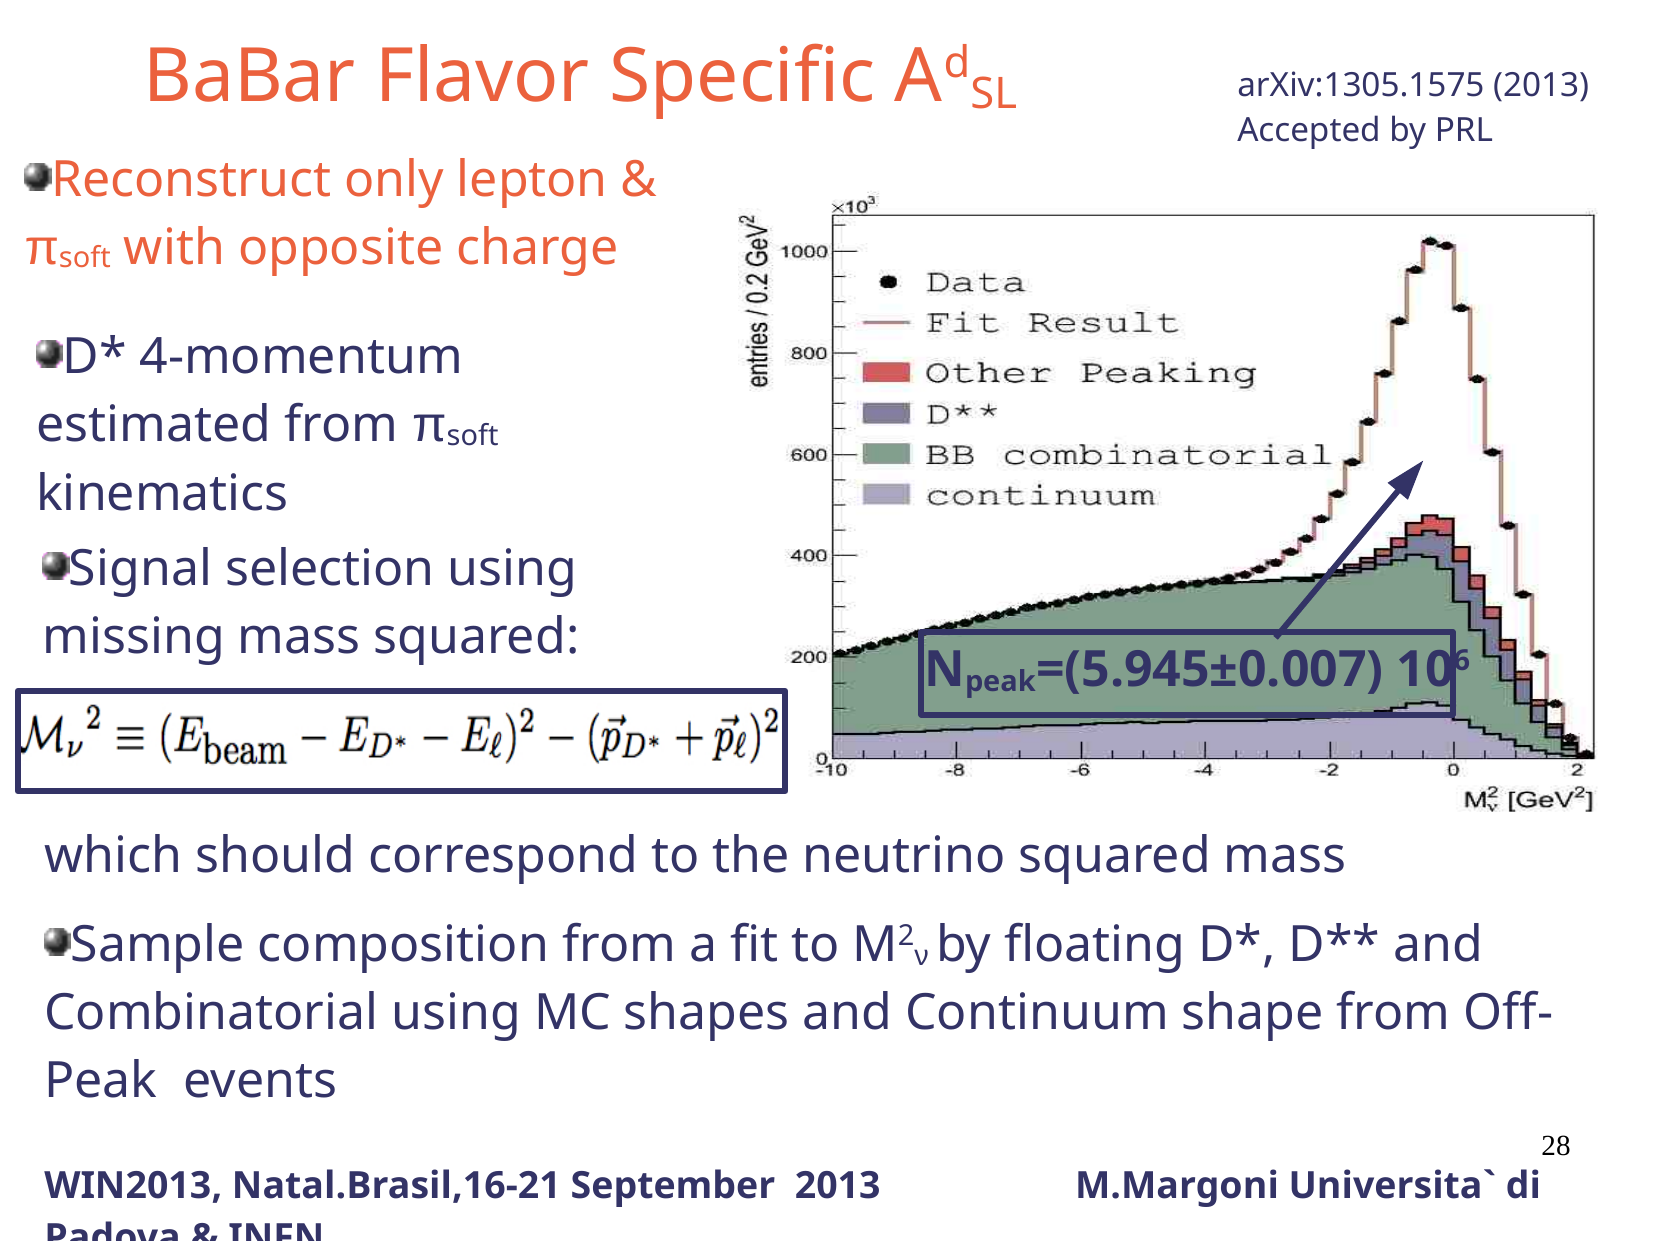

BaBar Flavor Specific AdSL
arXiv:1305.1575 (2013)
Accepted by PRL
Reconstruct only lepton & πsoft with opposite charge
D* 4-momentum estimated from πsoft kinematics
Signal selection using missing mass squared:
Npeak=(5.945±0.007) 106
which should correspond to the neutrino squared mass
Sample composition from a fit to M2ν by floating D*, D** and Combinatorial using MC shapes and Continuum shape from Off-Peak events
28
WIN2013, Natal.Brasil,16-21 September 2013 M.Margoni Universita` di Padova & INFN